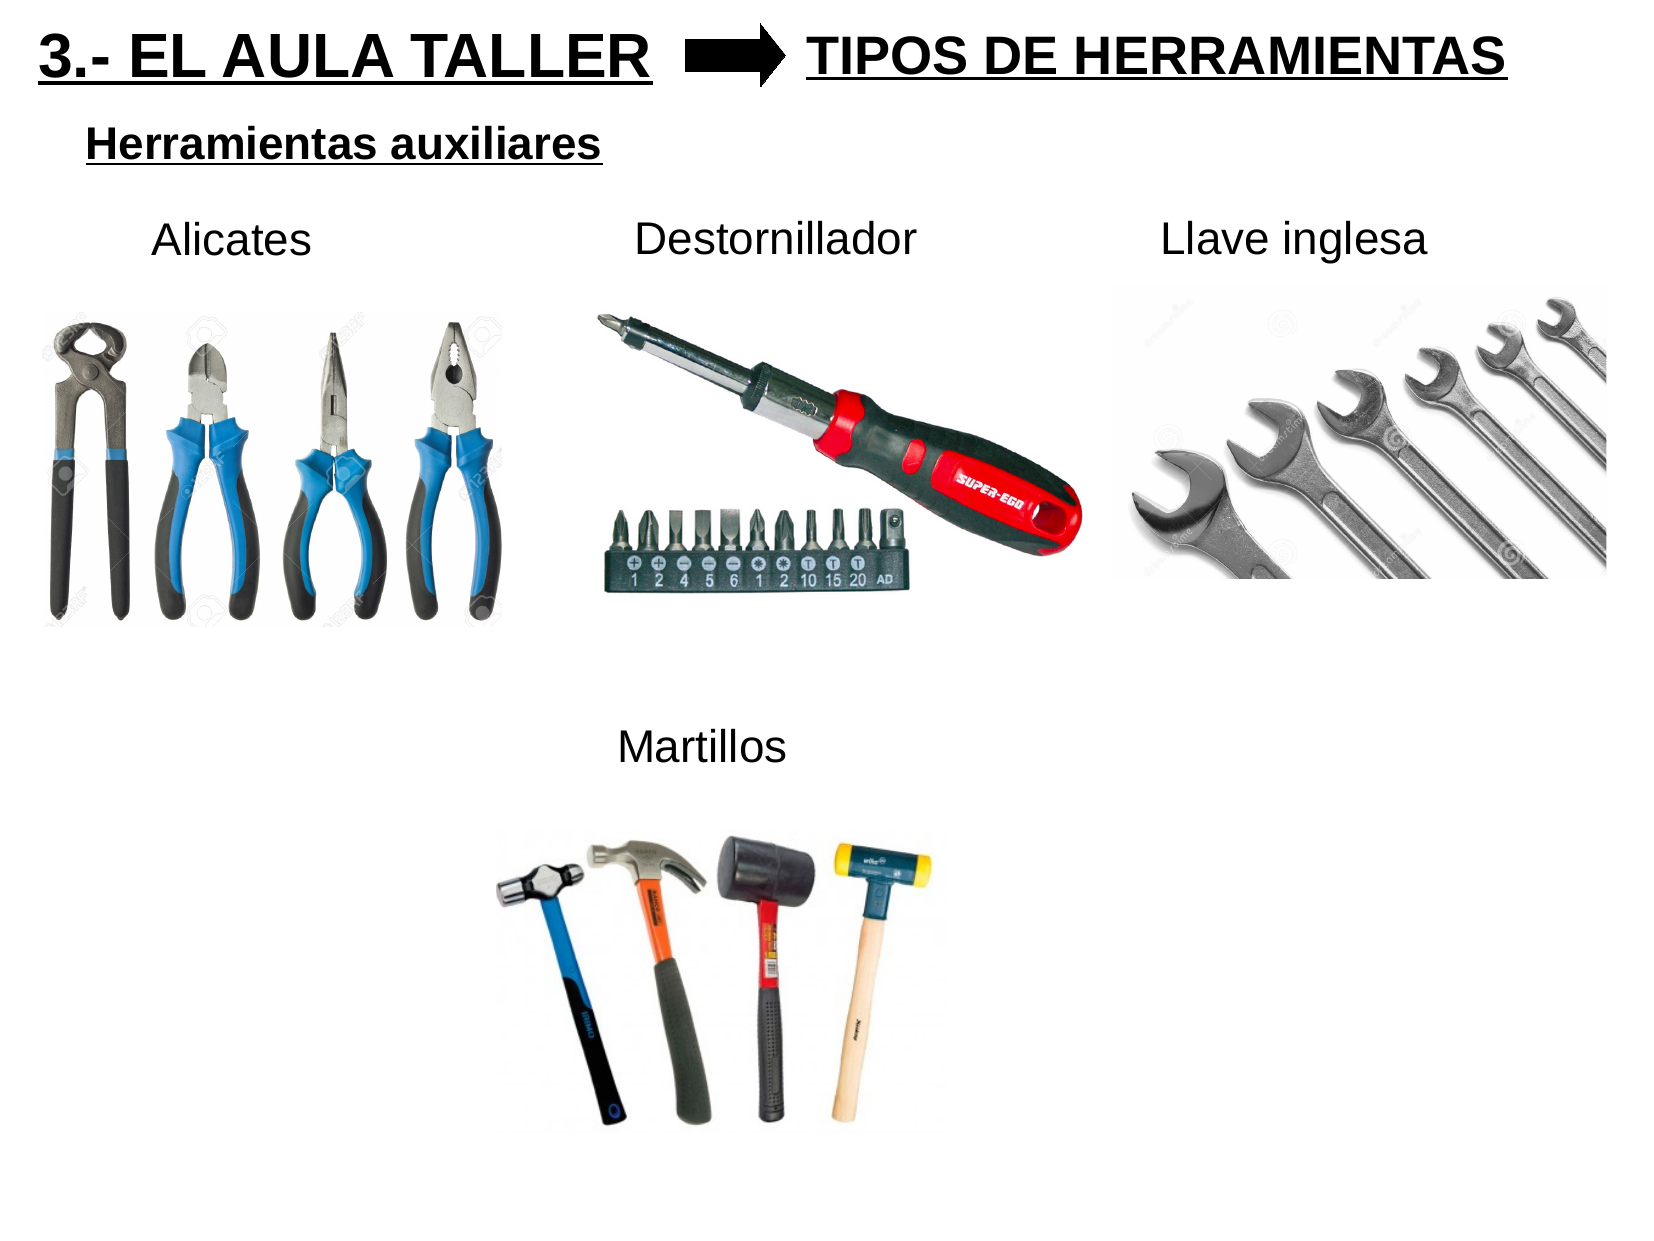

3.- EL AULA TALLER
TIPOS DE HERRAMIENTAS
Herramientas auxiliares
Destornillador
Llave inglesa
Alicates
Martillos